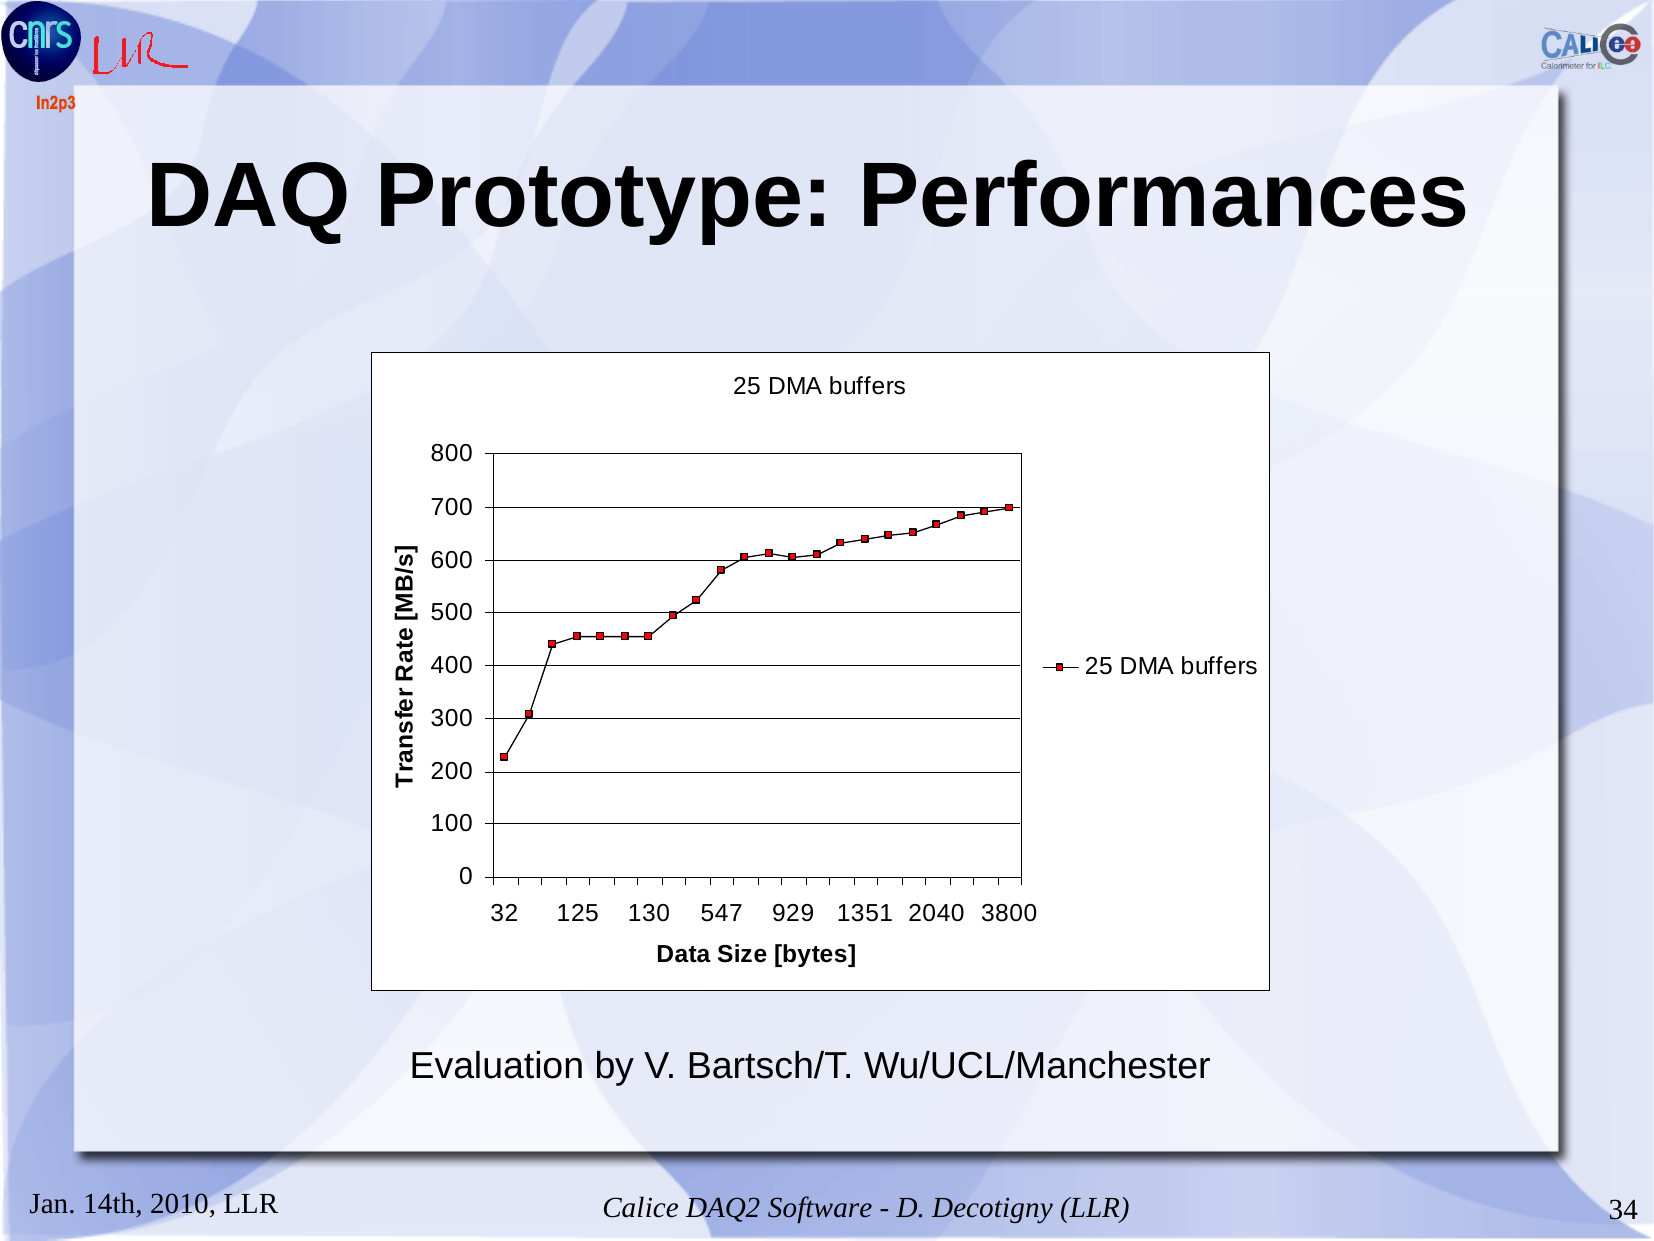

# DAQ Prototype: Performances
Evaluation by V. Bartsch/T. Wu/UCL/Manchester
Jan. 14th, 2010, LLR
Calice DAQ2 Software - D. Decotigny (LLR)
34